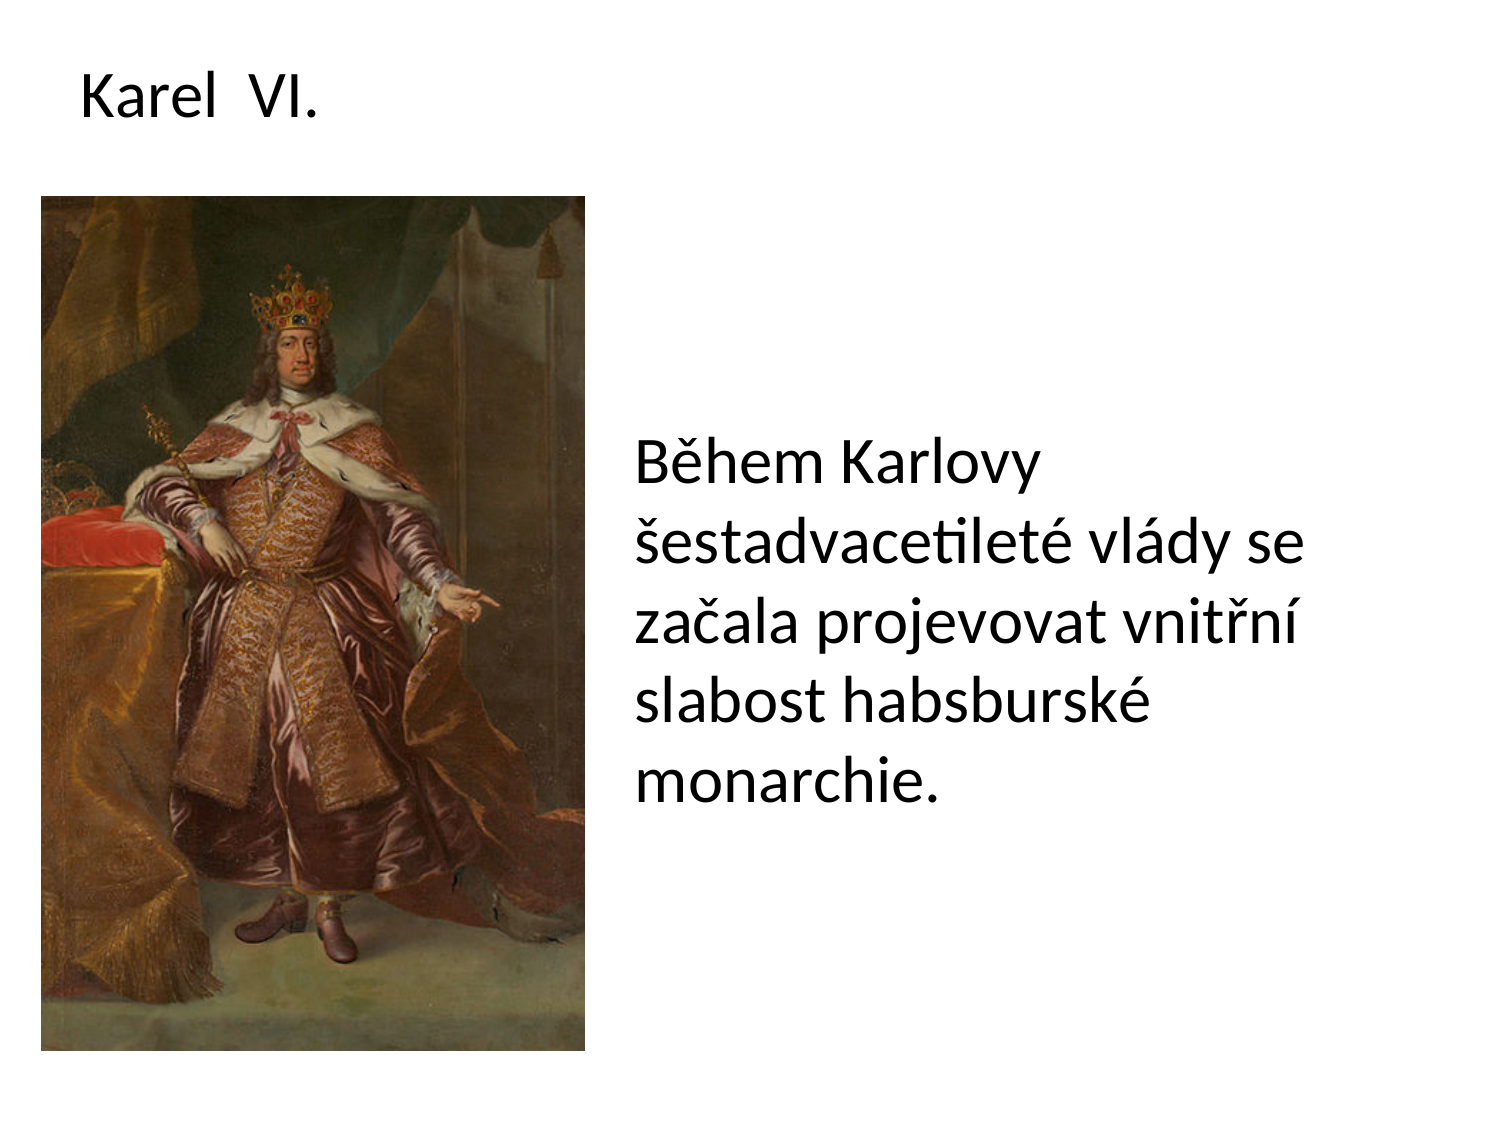

Karel VI.
Během Karlovy šestadvacetileté vlády se začala projevovat vnitřní slabost habsburské monarchie.